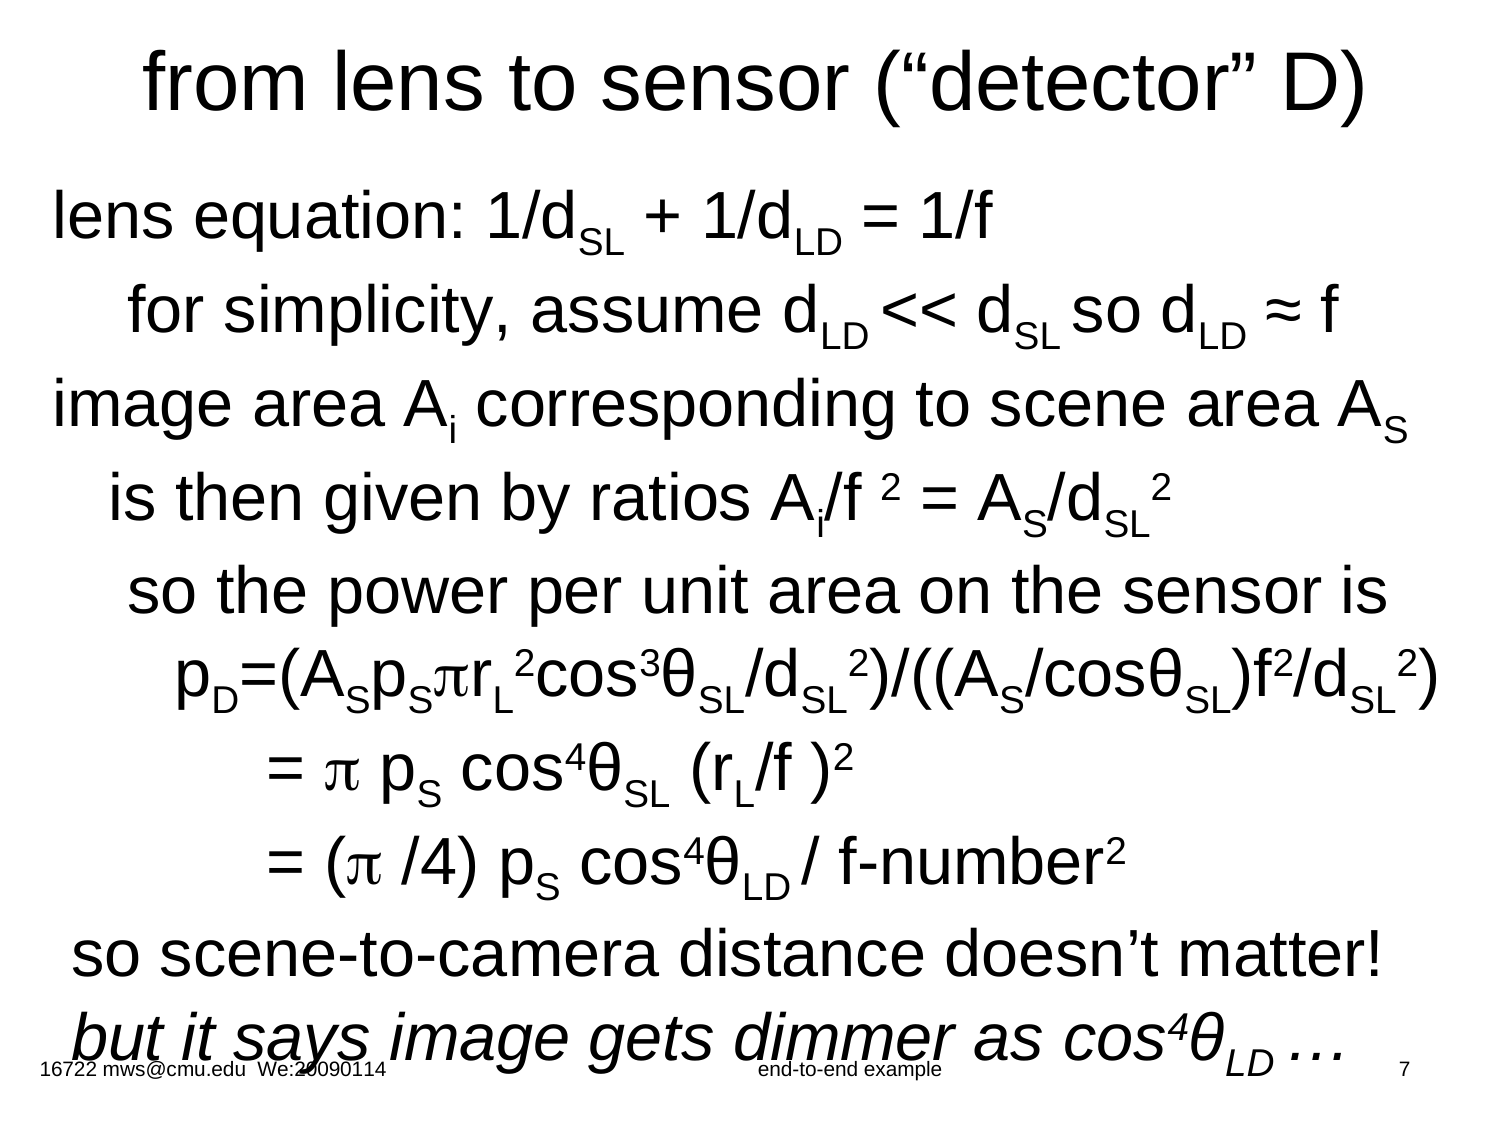

# from lens to sensor (“detector” D)
lens equation: 1/dSL + 1/dLD = 1/f
for simplicity, assume dLD << dSL so dLD ≈ f
image area Ai corresponding to scene area AS is then given by ratios Ai/f 2 = AS/dSL2
so the power per unit area on the sensor is
pD=(ASpSrL2cos3θSL/dSL2)/((AS/cosθSL)f2/dSL2)
 =  pS cos4θSL (rL/f )2
 = ( /4) pS cos4θLD / f-number2
 so scene-to-camera distance doesn’t matter!
 but it says image gets dimmer as cos4θLD …
16722 mws@cmu.edu We:20090114
end-to-end example
7